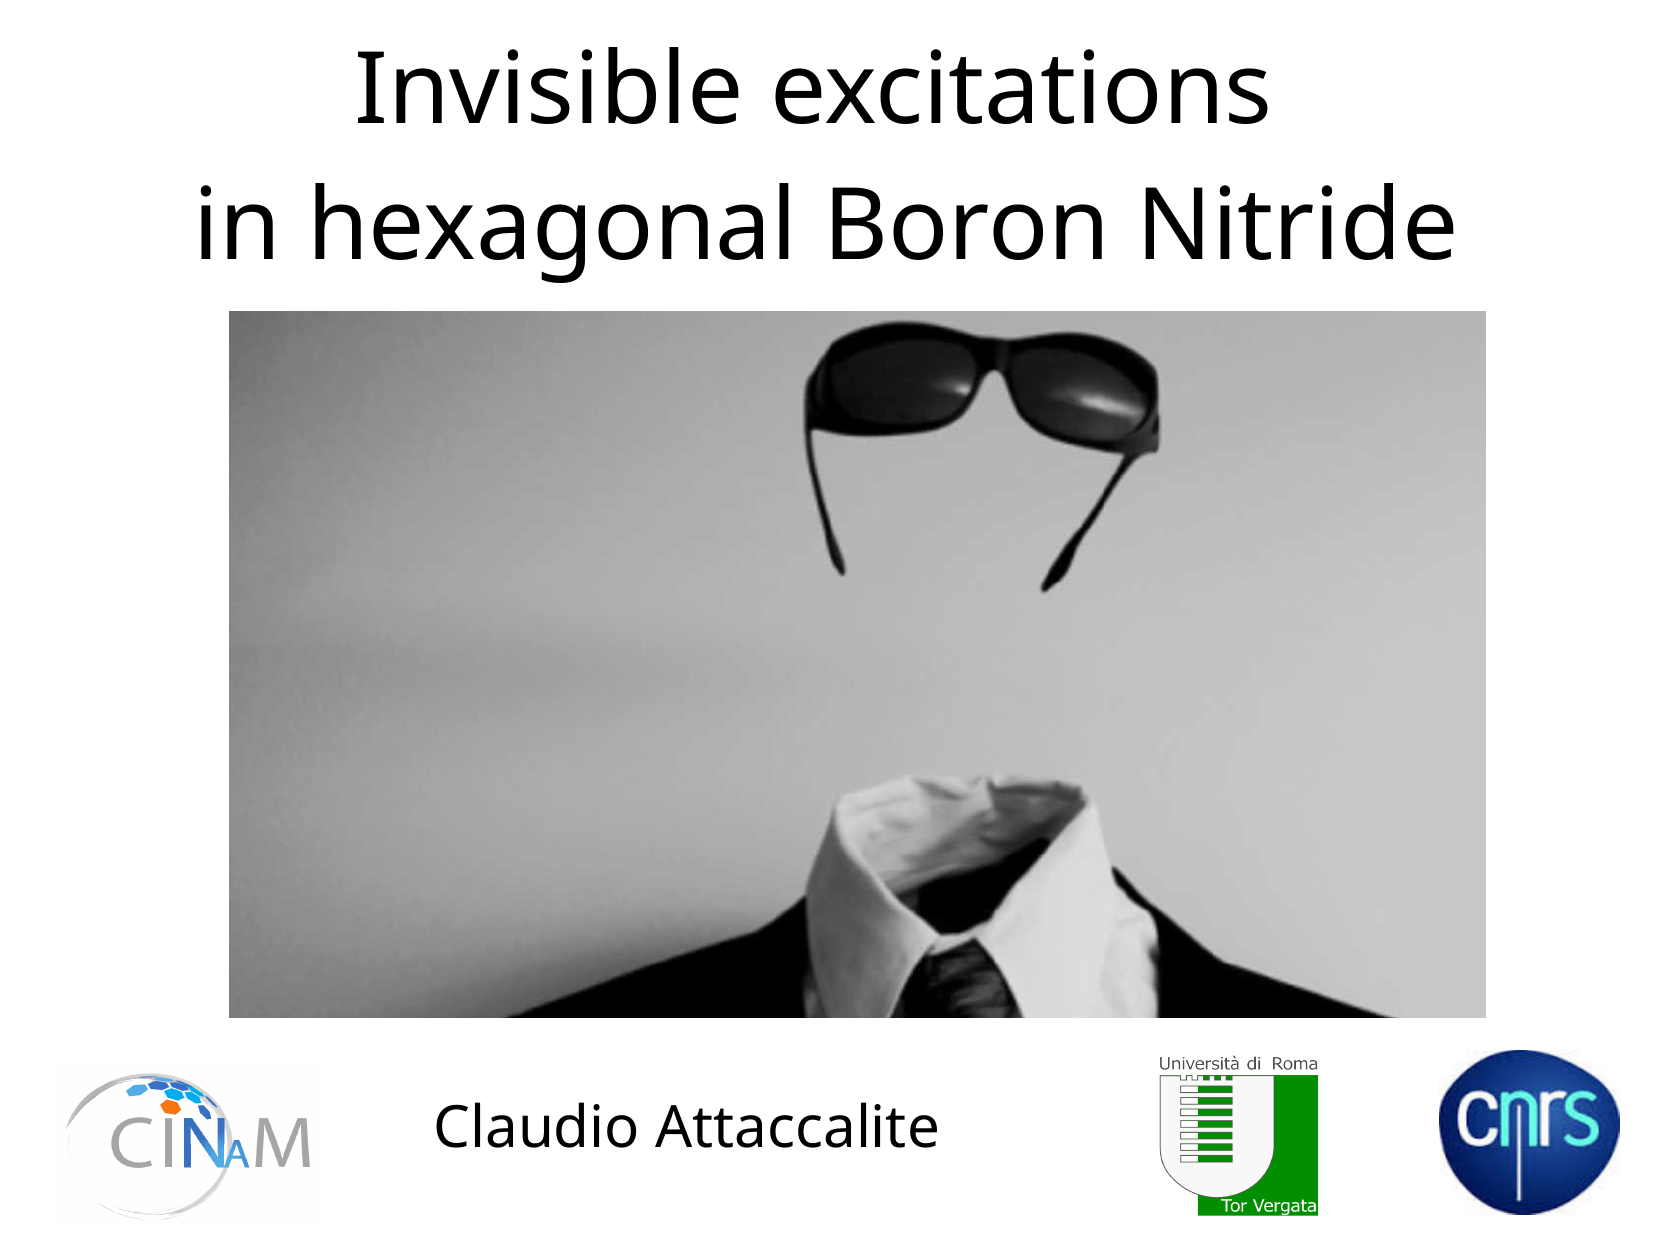

# Invisible excitations in hexagonal Boron Nitride
Claudio Attaccalite